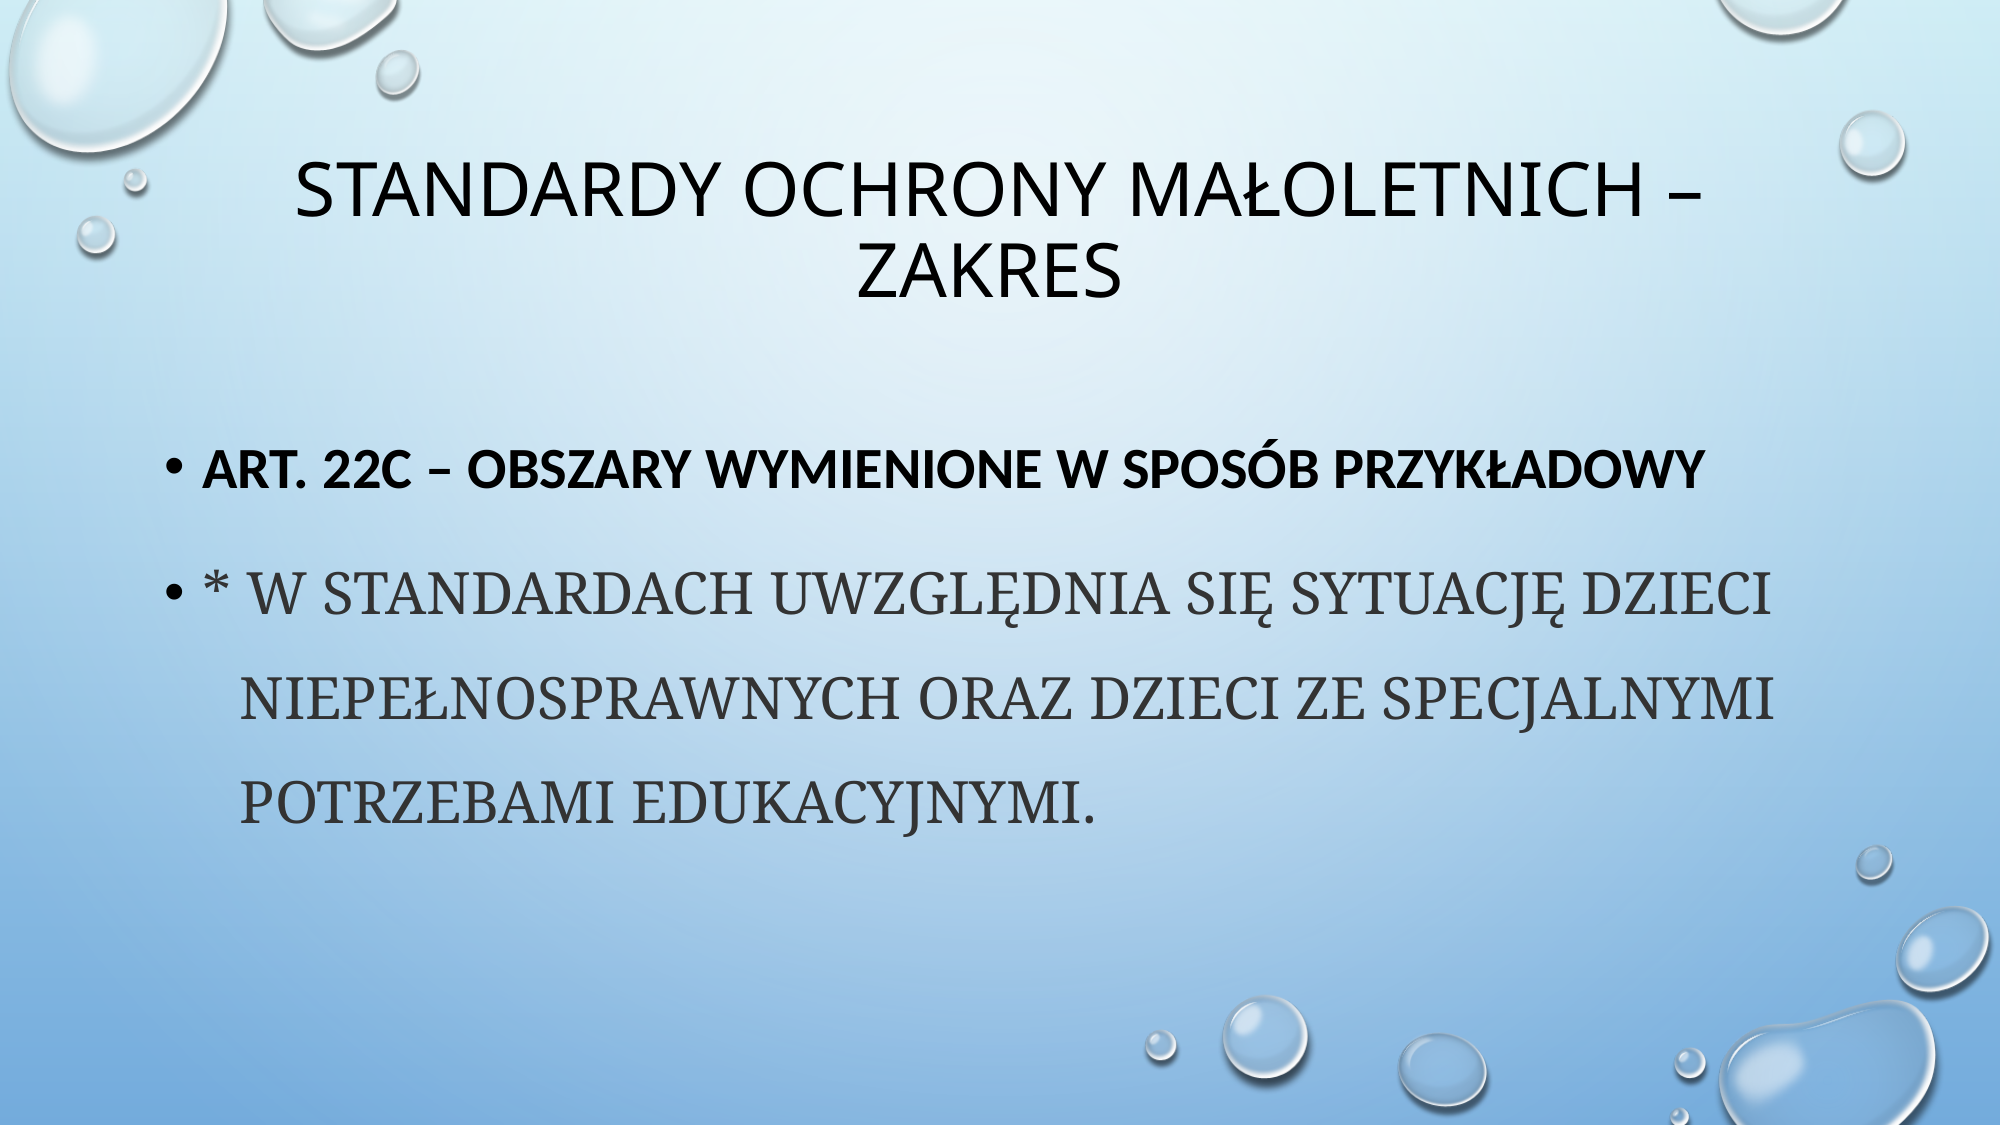

# Standardy ochrony małoletnich – zakres
Art. 22c – obszary wymienione w sposób przykładowy
* W standardach uwzględnia się sytuację dzieci niepełnosprawnych oraz dzieci ze specjalnymi potrzebami edukacyjnymi.